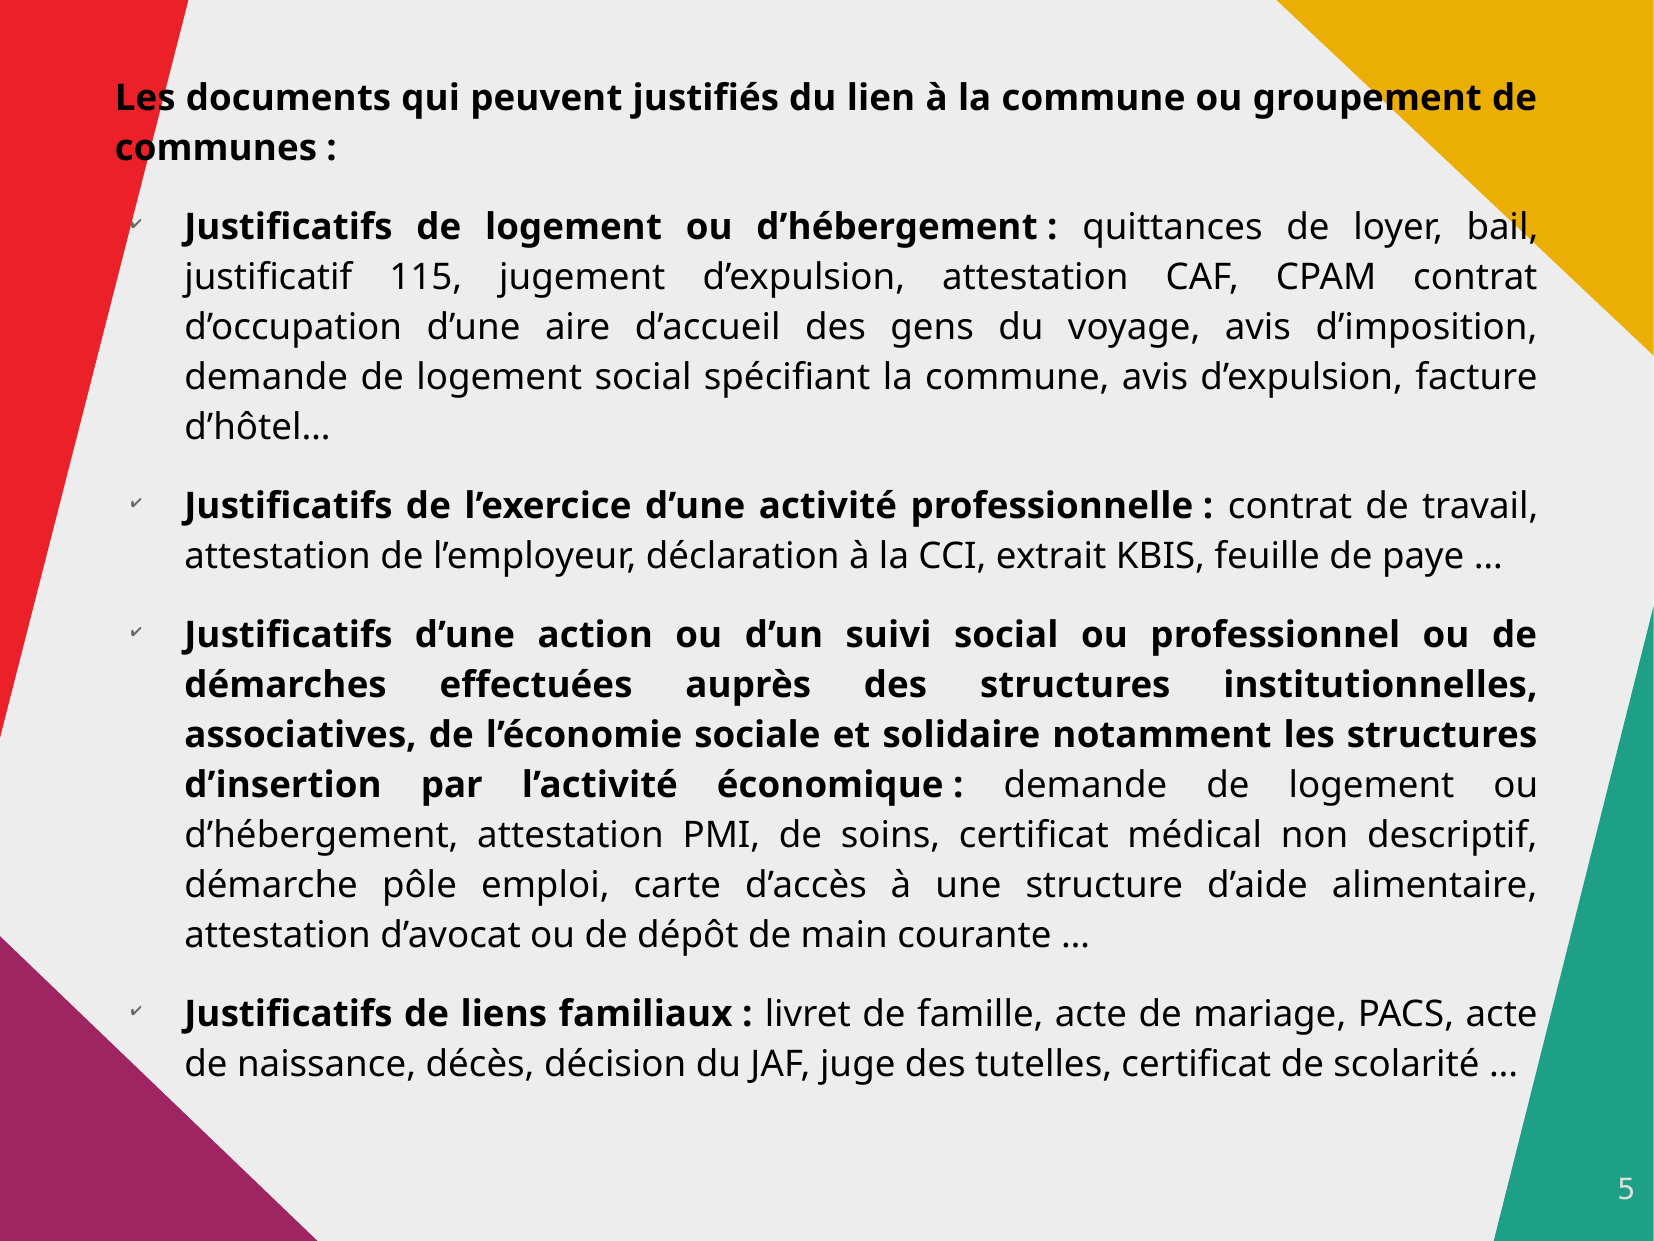

# Les documents qui peuvent justifiés du lien à la commune ou groupement de communes :
Justificatifs de logement ou d’hébergement : quittances de loyer, bail, justificatif 115, jugement d’expulsion, attestation CAF, CPAM contrat d’occupation d’une aire d’accueil des gens du voyage, avis d’imposition, demande de logement social spécifiant la commune, avis d’expulsion, facture d’hôtel…
Justificatifs de l’exercice d’une activité professionnelle : contrat de travail, attestation de l’employeur, déclaration à la CCI, extrait KBIS, feuille de paye …
Justificatifs d’une action ou d’un suivi social ou professionnel ou de démarches effectuées auprès des structures institutionnelles, associatives, de l’économie sociale et solidaire notamment les structures d’insertion par l’activité économique : demande de logement ou d’hébergement, attestation PMI, de soins, certificat médical non descriptif, démarche pôle emploi, carte d’accès à une structure d’aide alimentaire, attestation d’avocat ou de dépôt de main courante …
Justificatifs de liens familiaux : livret de famille, acte de mariage, PACS, acte de naissance, décès, décision du JAF, juge des tutelles, certificat de scolarité ...
5